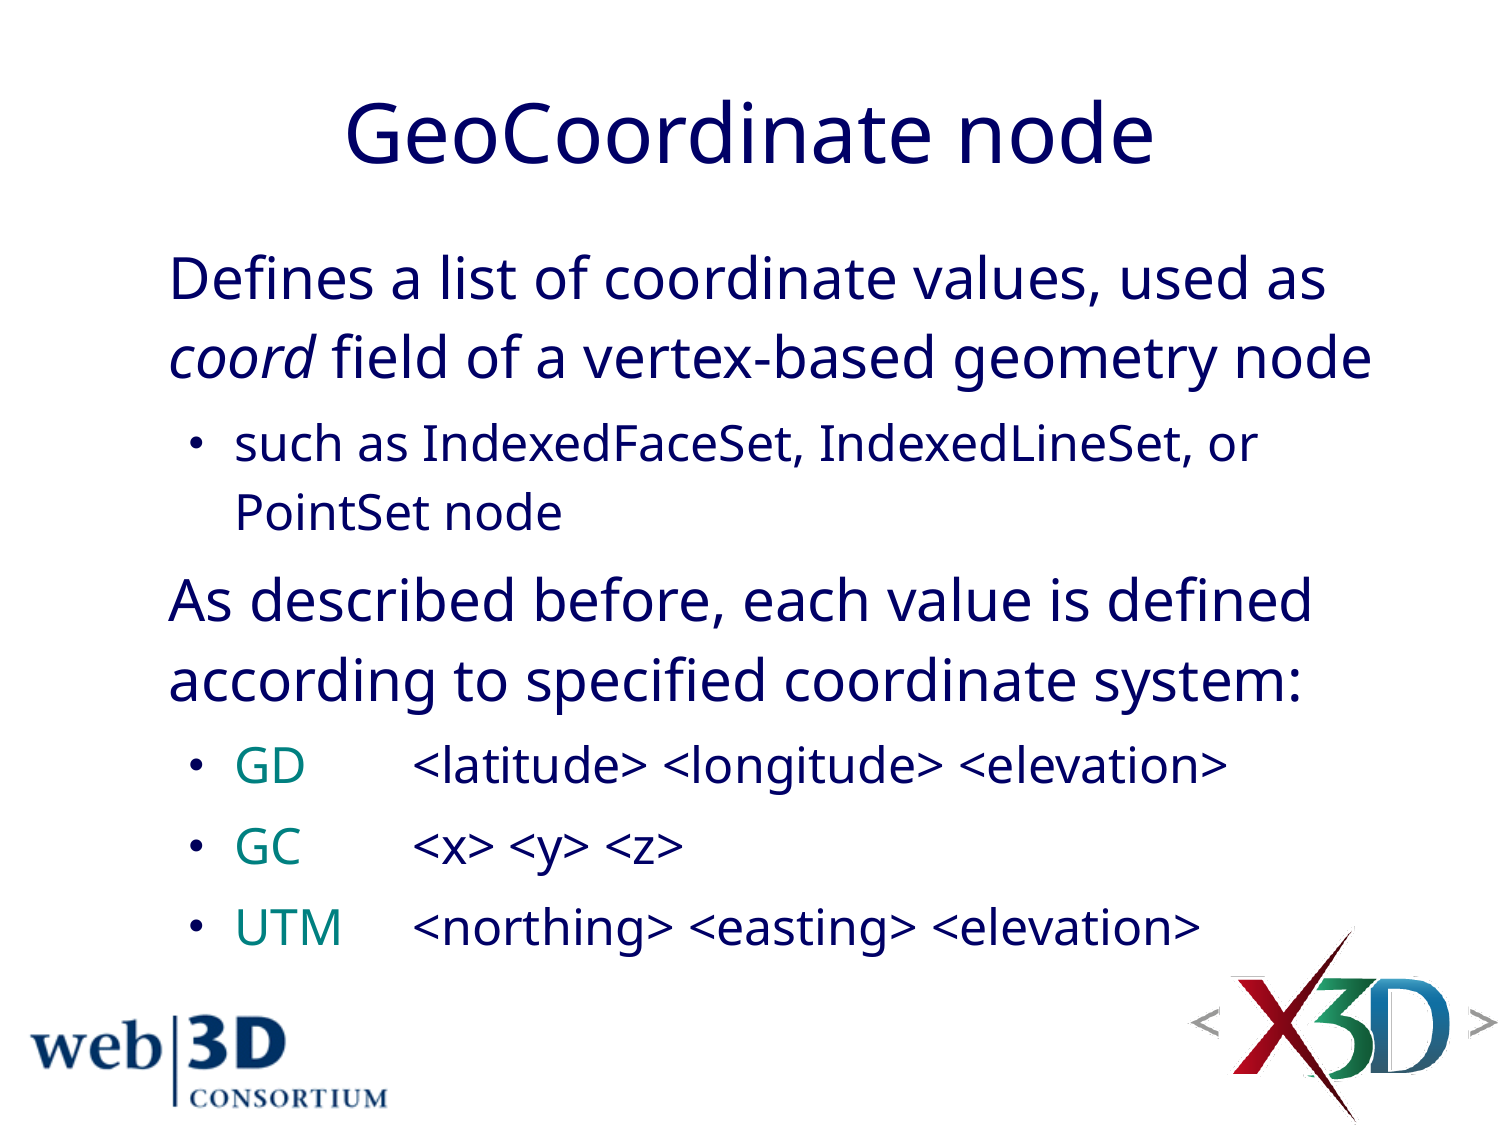

# GeoCoordinate node
Defines a list of coordinate values, used as coord field of a vertex-based geometry node
such as IndexedFaceSet, IndexedLineSet, or PointSet node
As described before, each value is defined according to specified coordinate system:
GD 	<latitude> <longitude> <elevation>
GC 	<x> <y> <z>
UTM 	<northing> <easting> <elevation>